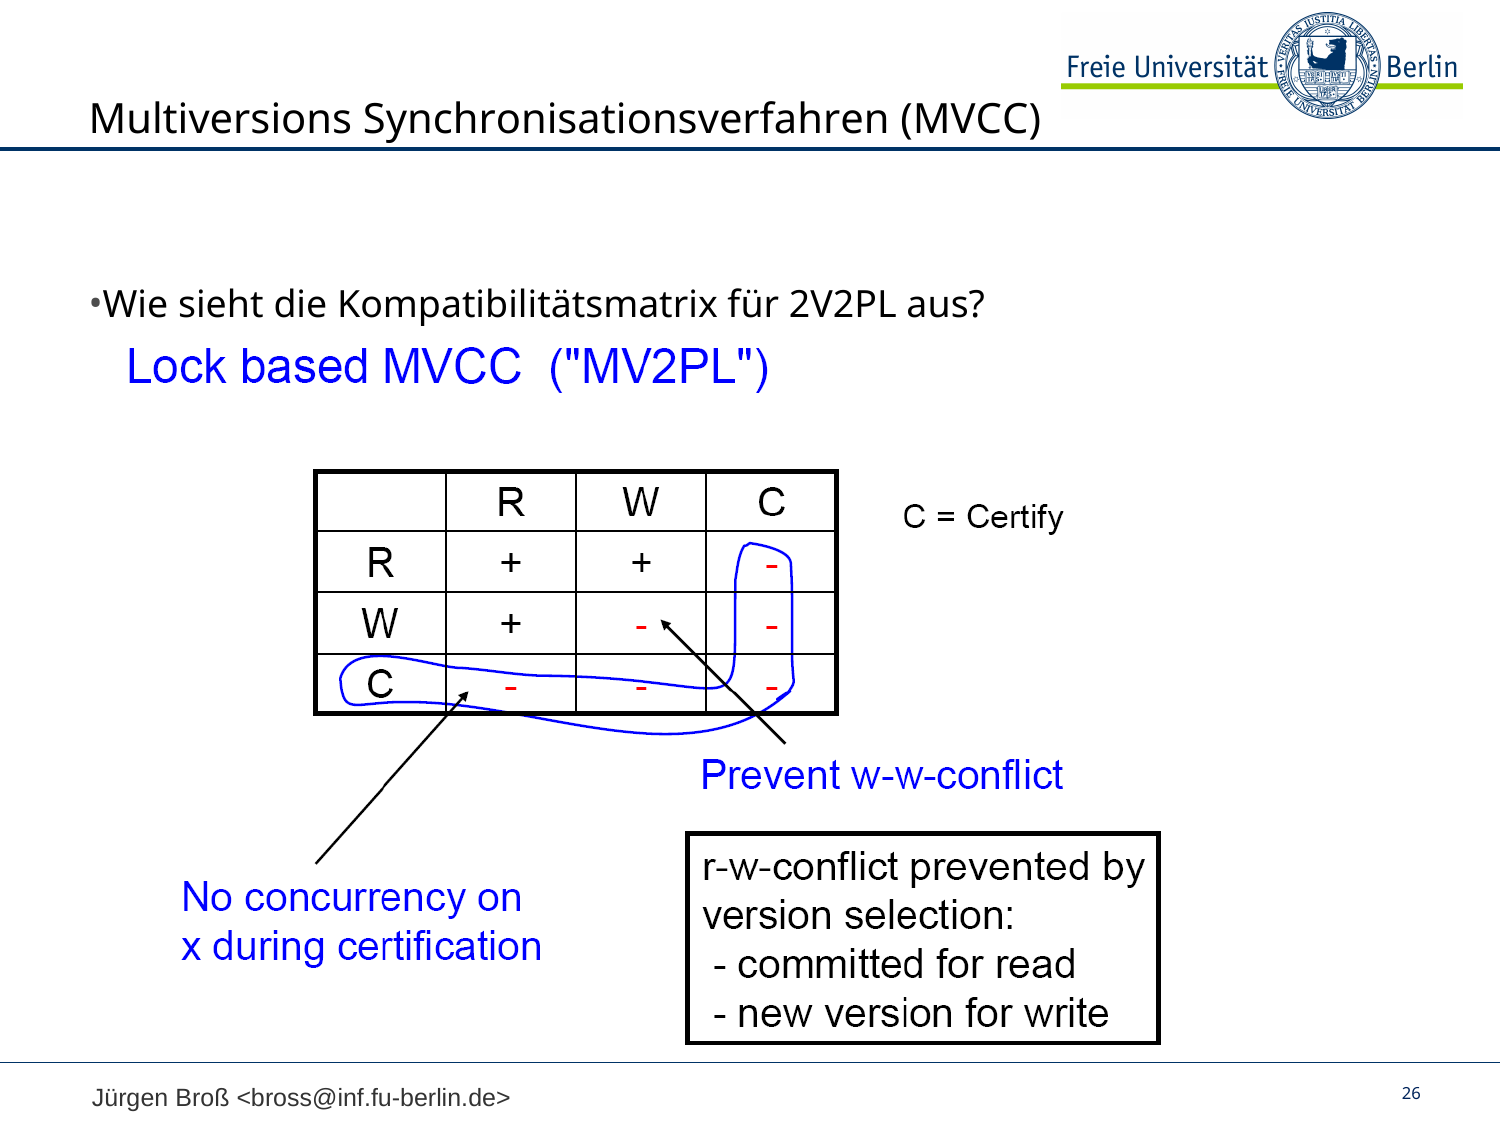

# Multiversions Synchronisationsverfahren (MVCC)
Wie sieht die Kompatibilitätsmatrix für 2V2PL aus?